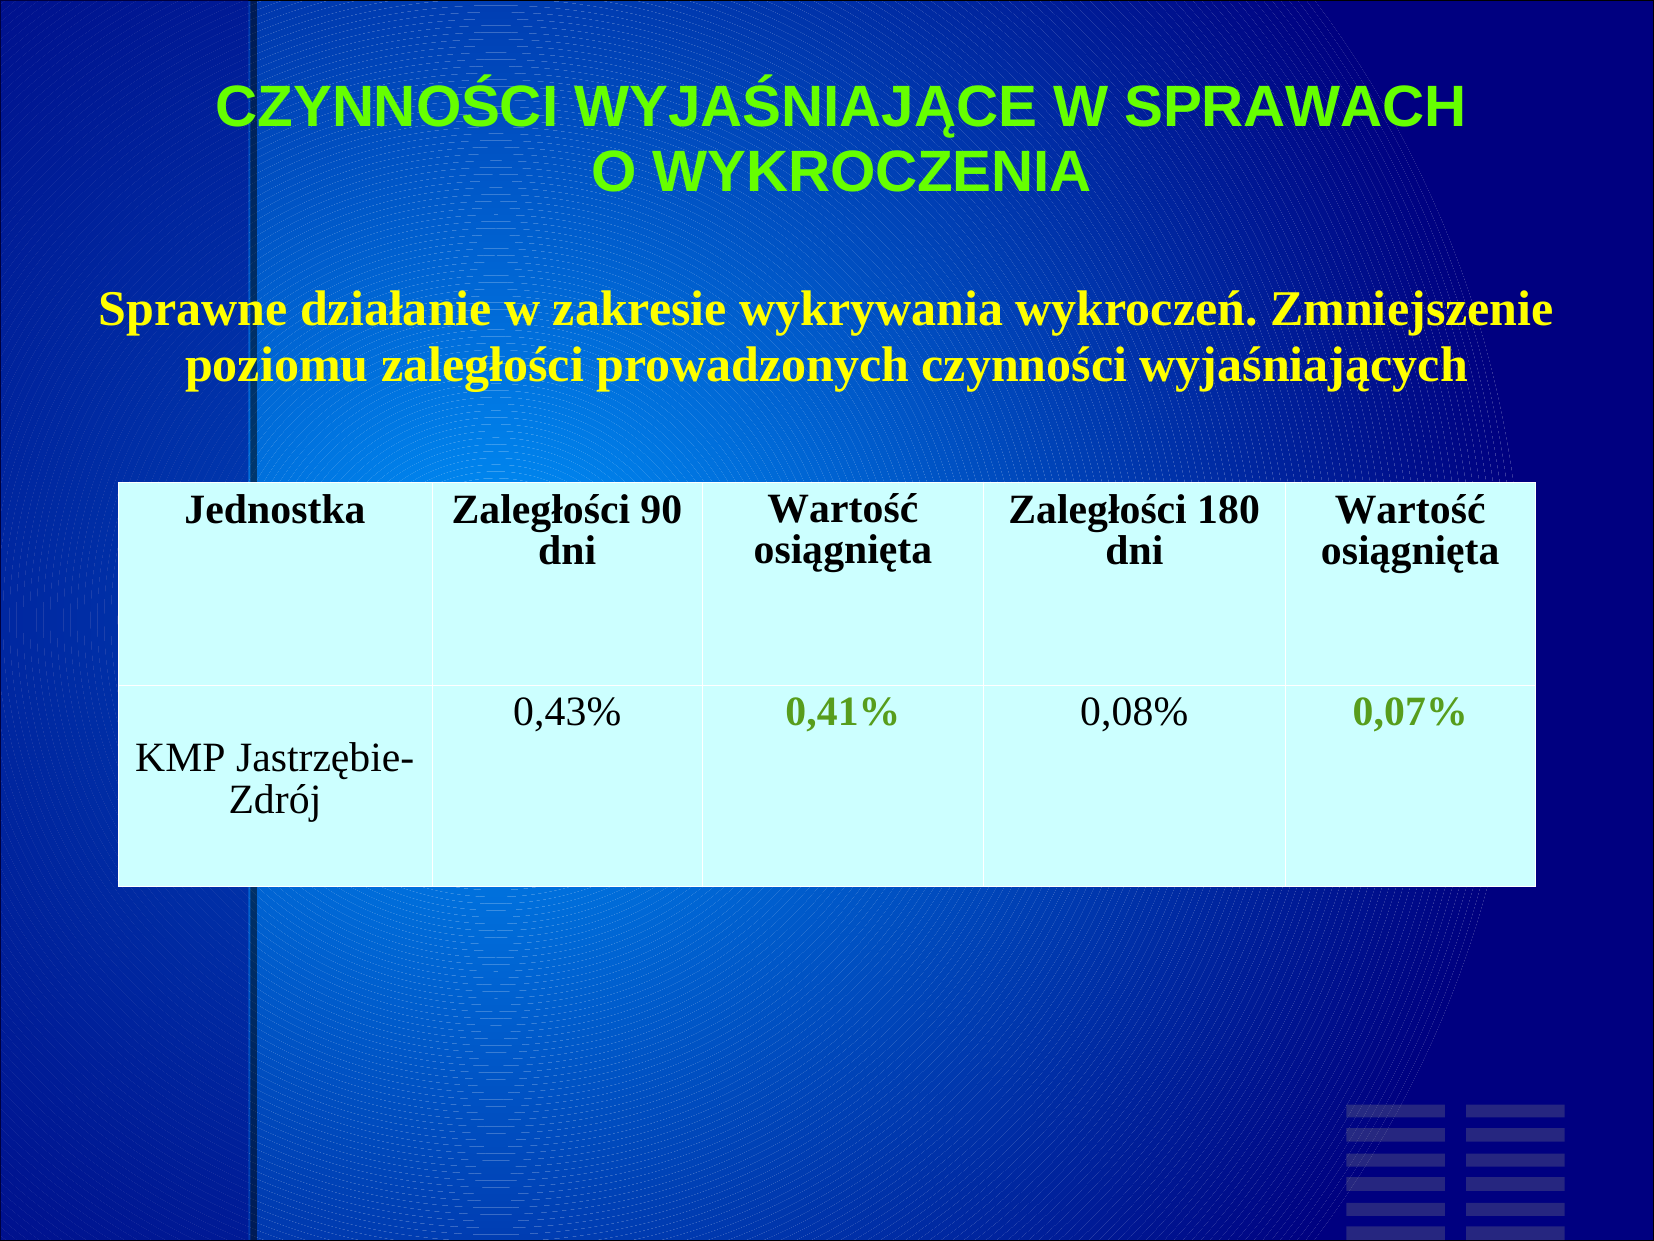

CZYNNOŚCI WYJAŚNIAJĄCE W SPRAWACH
O WYKROCZENIA
Sprawne działanie w zakresie wykrywania wykroczeń. Zmniejszenie poziomu zaległości prowadzonych czynności wyjaśniających
| Jednostka | Zaległości 90 dni | Wartość osiągnięta | Zaległości 180 dni | Wartość osiągnięta |
| --- | --- | --- | --- | --- |
| KMP Jastrzębie-Zdrój | 0,43% | 0,41% | 0,08% | 0,07% |